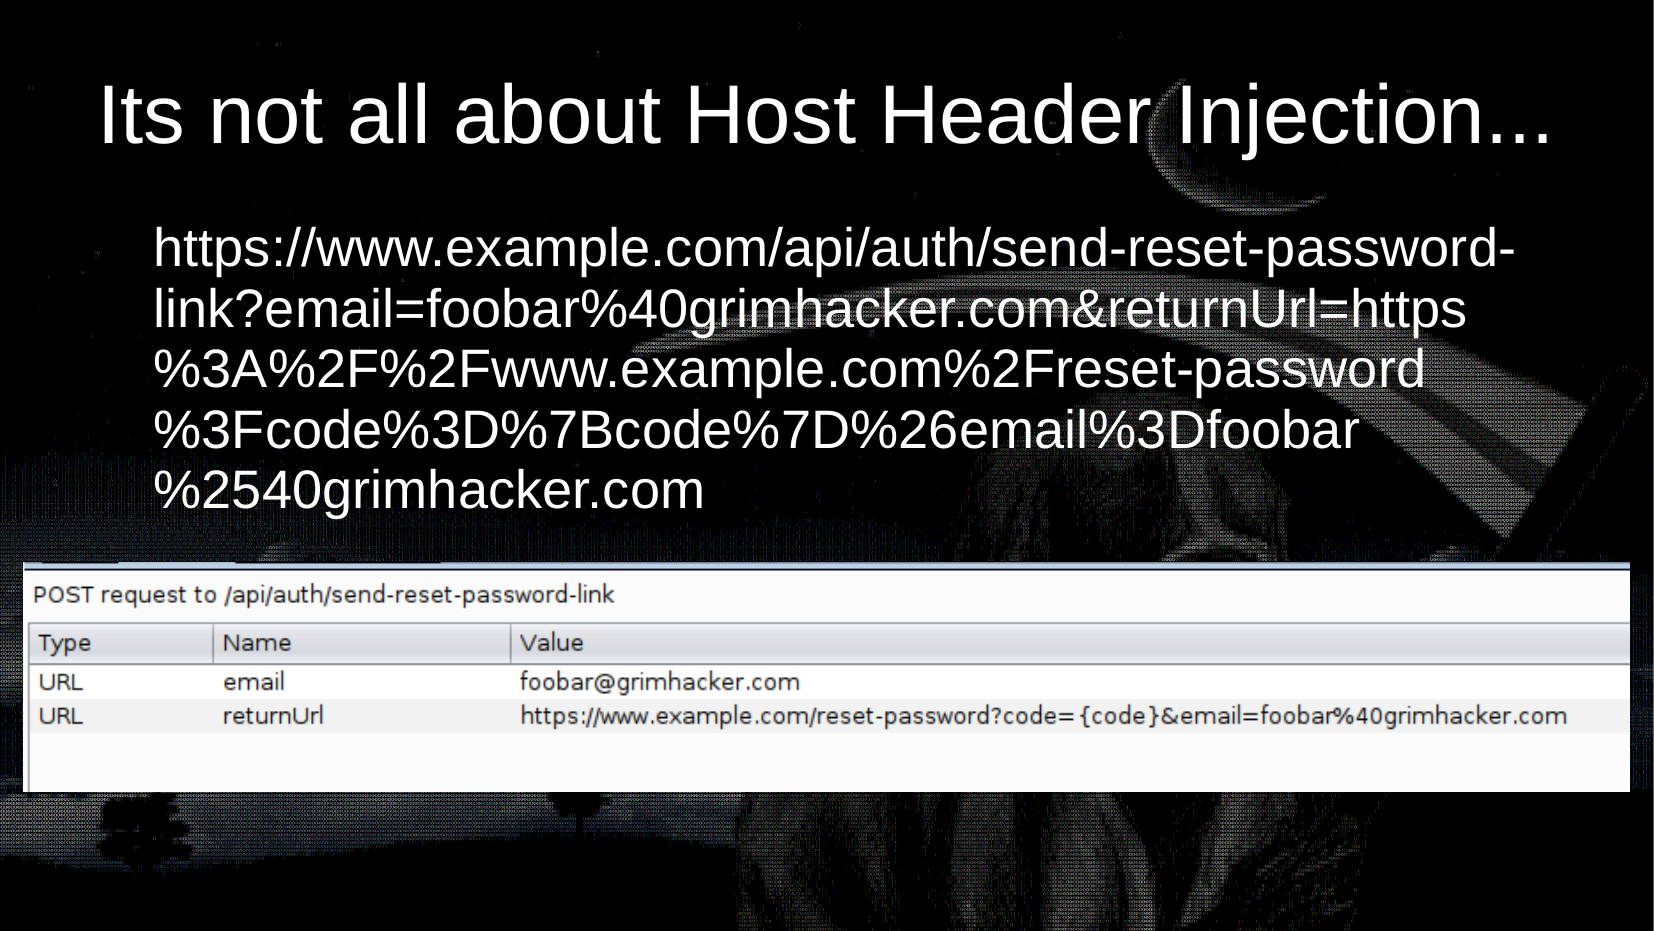

# Its not all about Host Header Injection...
https://www.example.com/api/auth/send-reset-password-link?email=foobar%40grimhacker.com&returnUrl=https%3A%2F%2Fwww.example.com%2Freset-password%3Fcode%3D%7Bcode%7D%26email%3Dfoobar%2540grimhacker.com